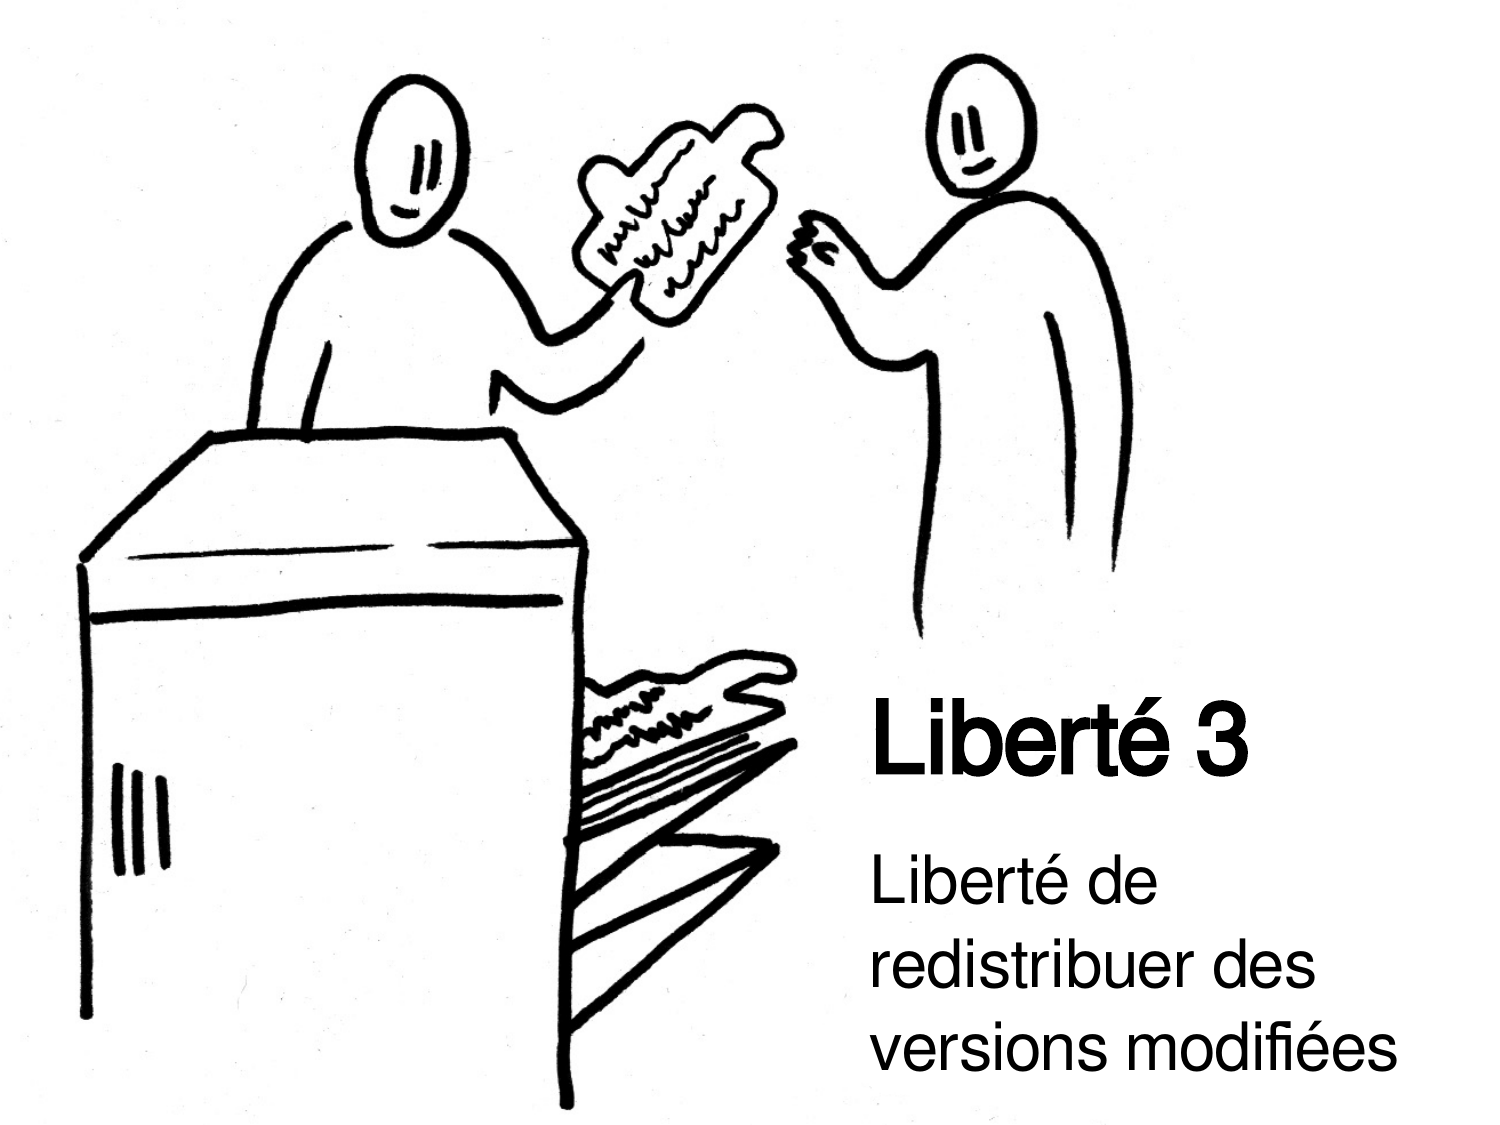

Liberté 3
Liberté de redistribuer des versions modifiées